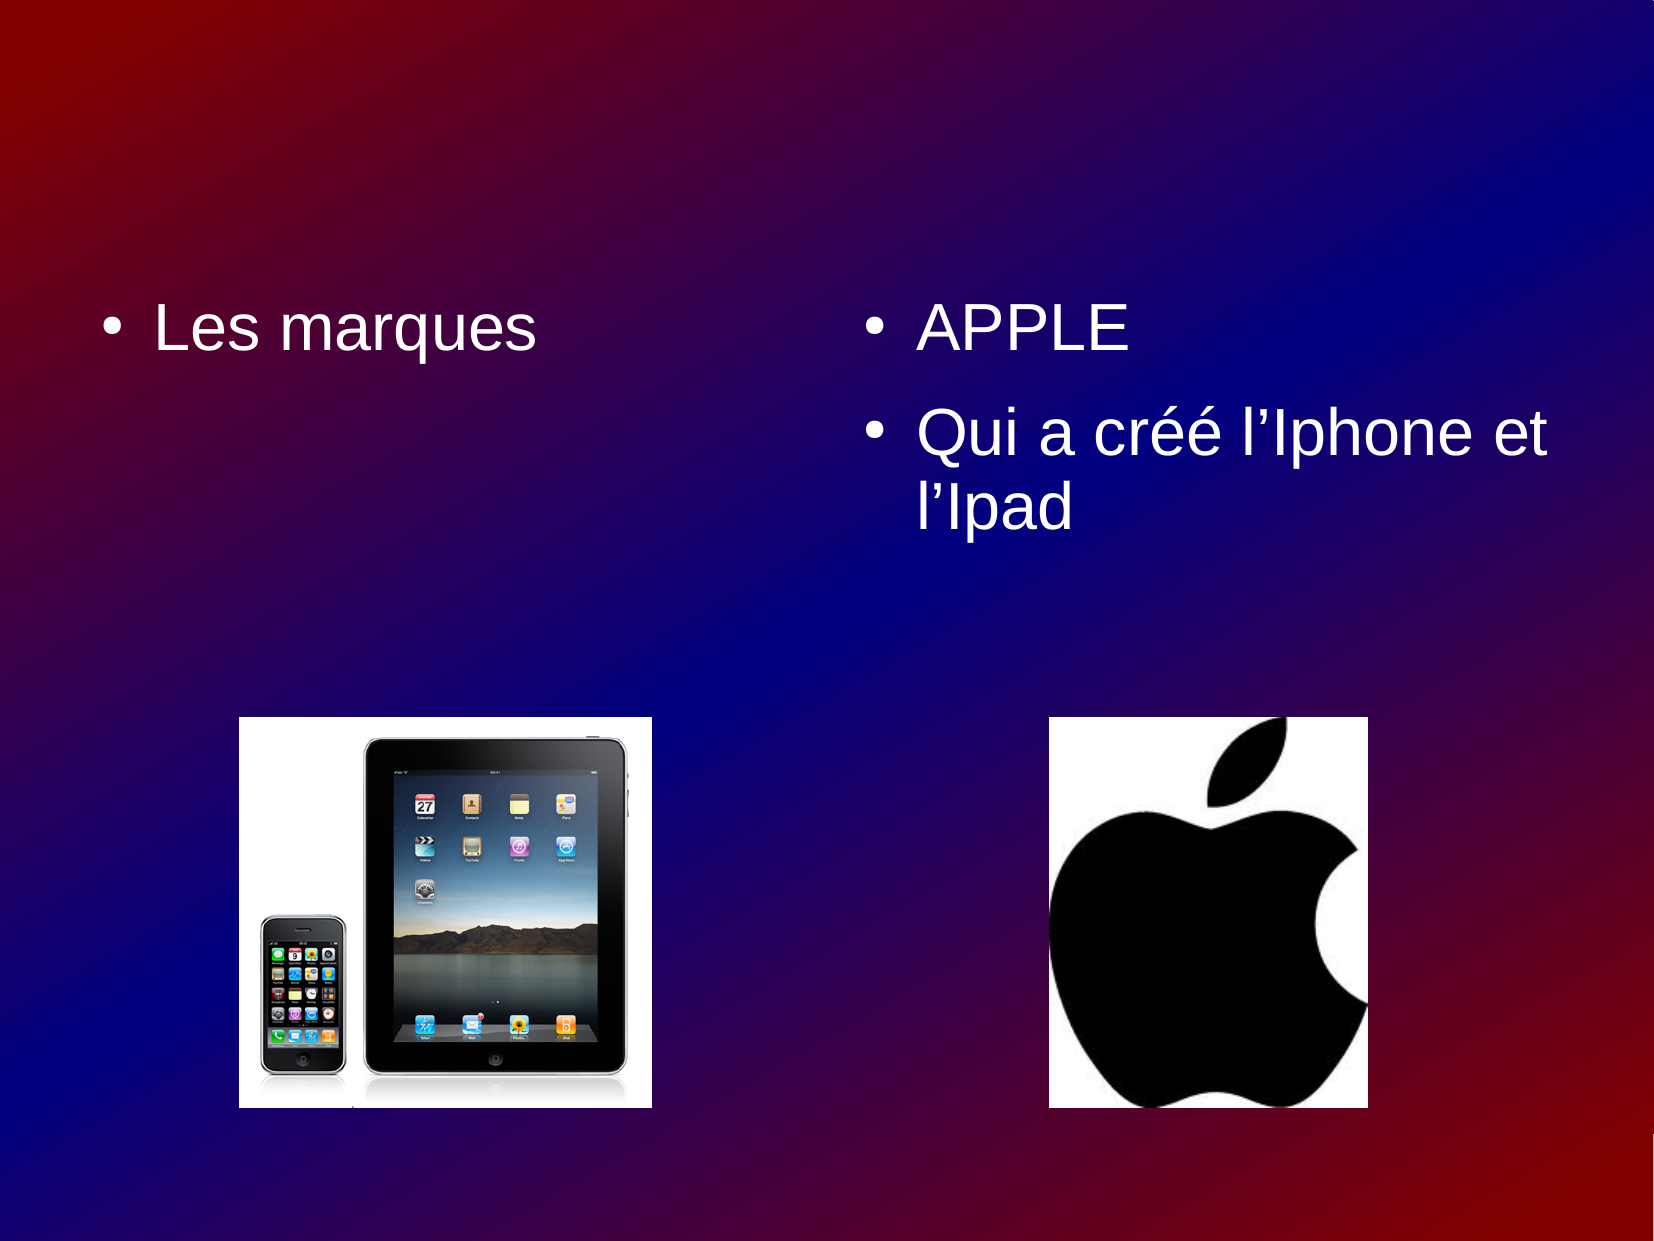

#
Les marques
APPLE
Qui a créé l’Iphone et l’Ipad